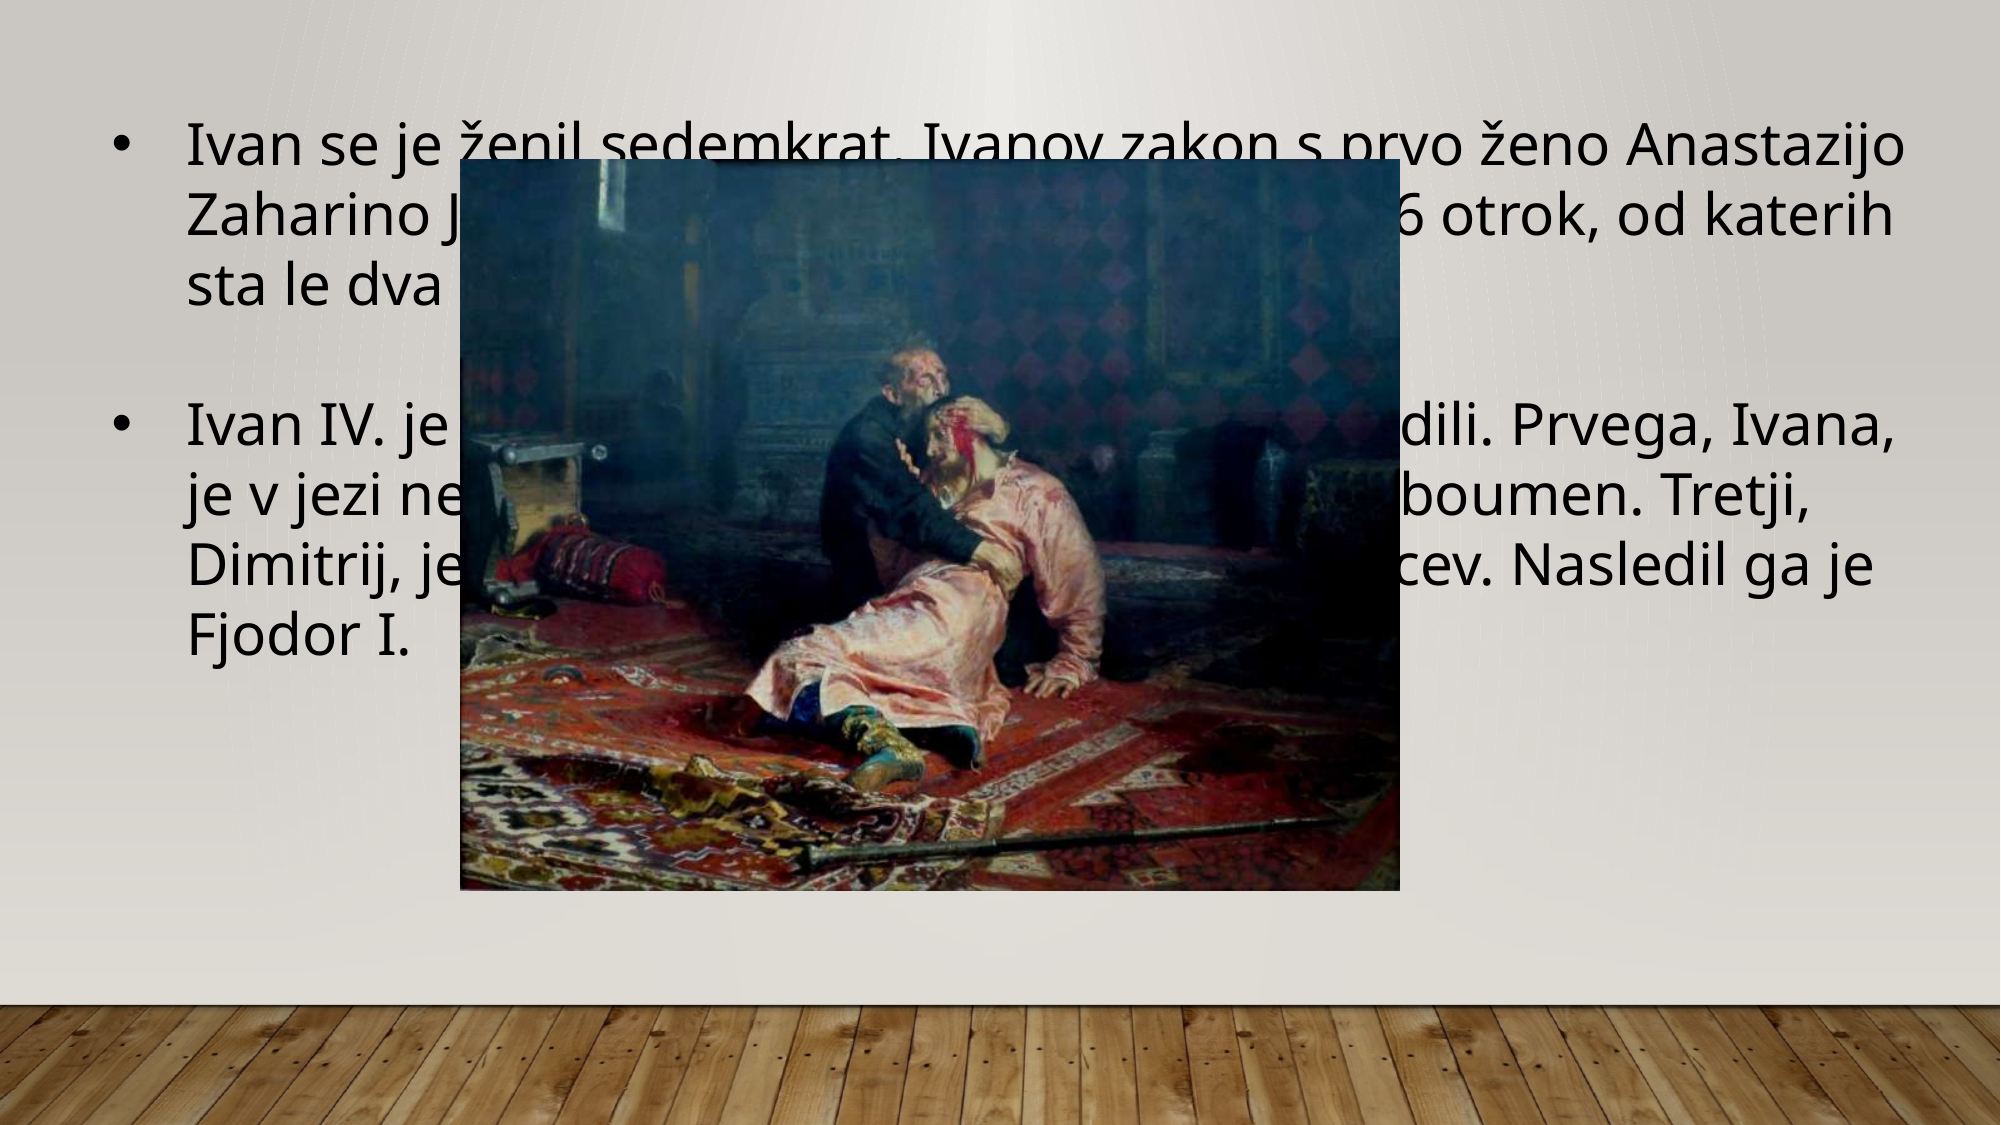

Ivan se je ženil sedemkrat. Ivanov zakon s prvo ženo Anastazijo Zaharino Jurjevo je bil najboljši, rodila mu je 6 otrok, od katerih sta le dva preživla otroško dobo.
Ivan IV. je imel tri sinove, ki bi ga lahko nasledili. Prvega, Ivana, je v jezi nesrečno ubil. Drugi, Fjodor, je bil slaboumen. Tretji, Dimitrij, je bil ob Ivanovi smrti star pet mesecev. Nasledil ga je Fjodor I.